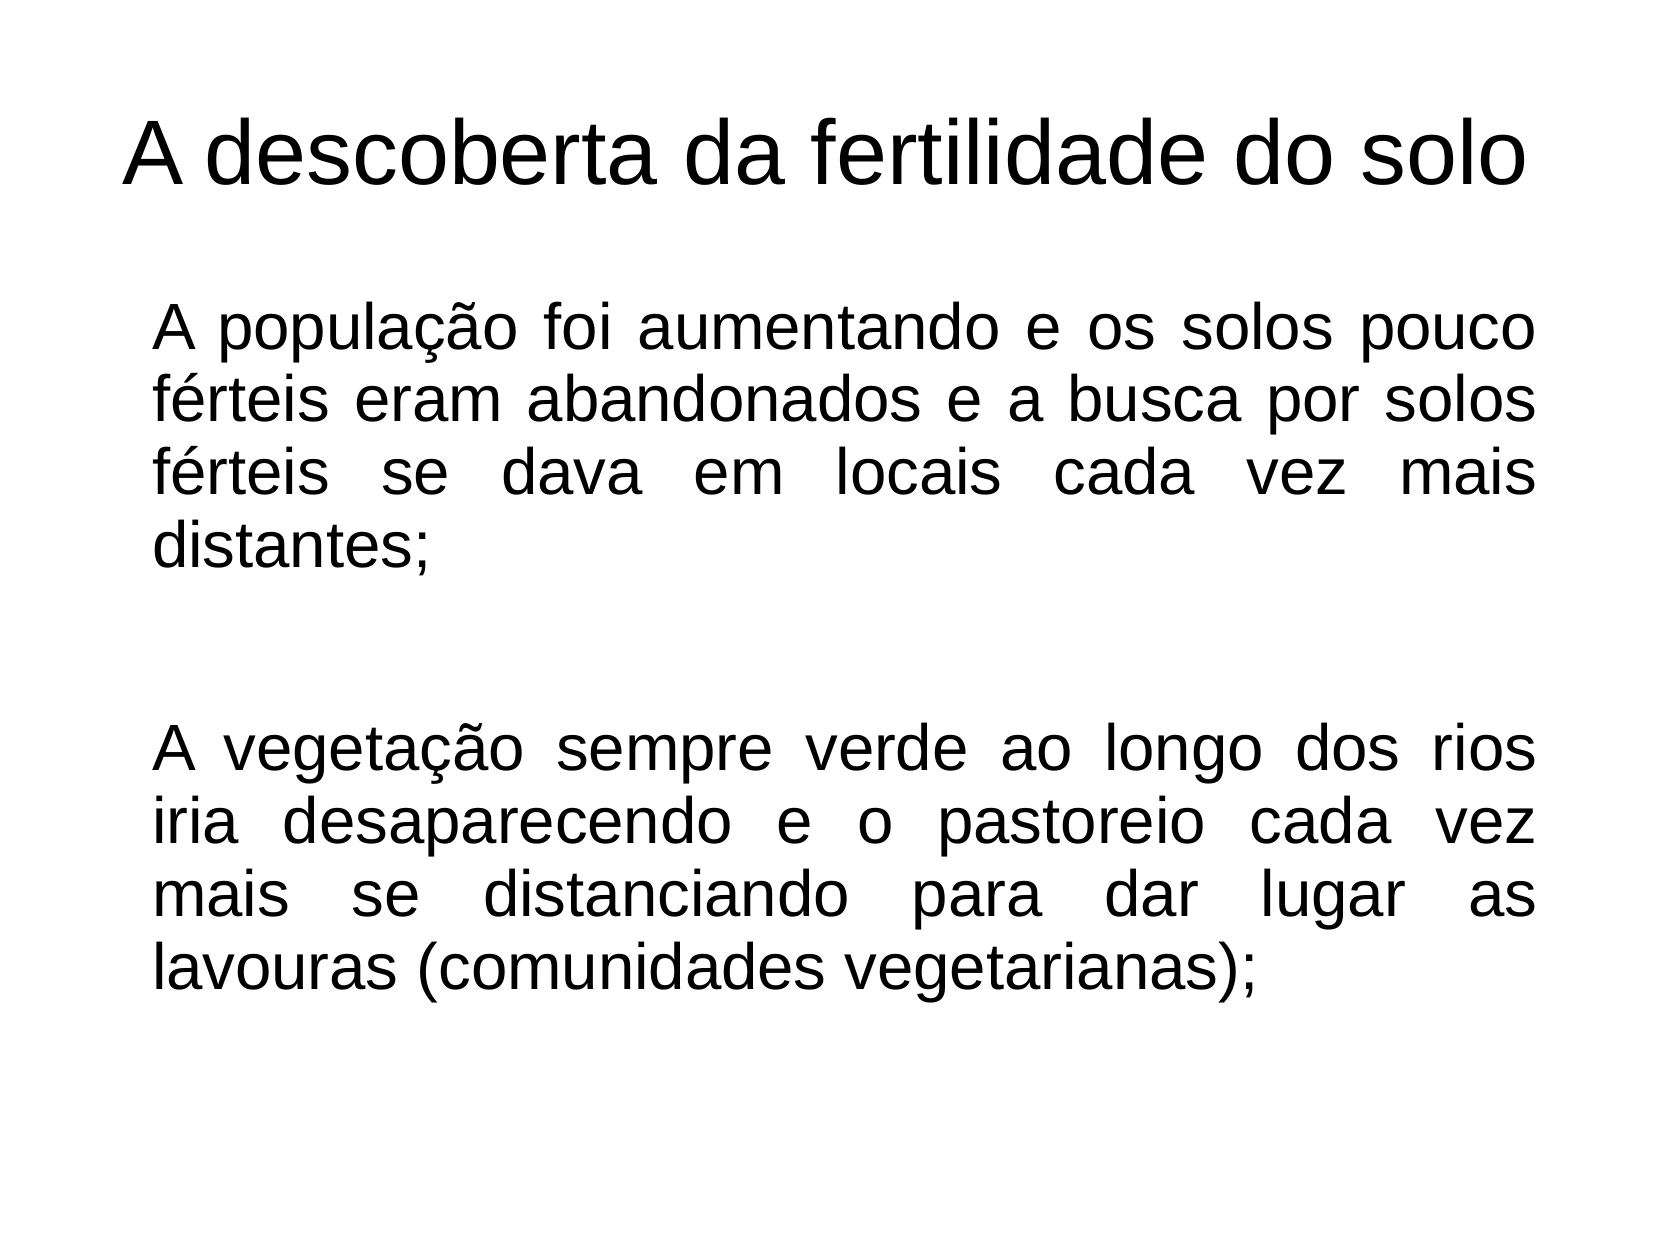

# A descoberta da fertilidade do solo
A população foi aumentando e os solos pouco férteis eram abandonados e a busca por solos férteis se dava em locais cada vez mais distantes;
A vegetação sempre verde ao longo dos rios iria desaparecendo e o pastoreio cada vez mais se distanciando para dar lugar as lavouras (comunidades vegetarianas);